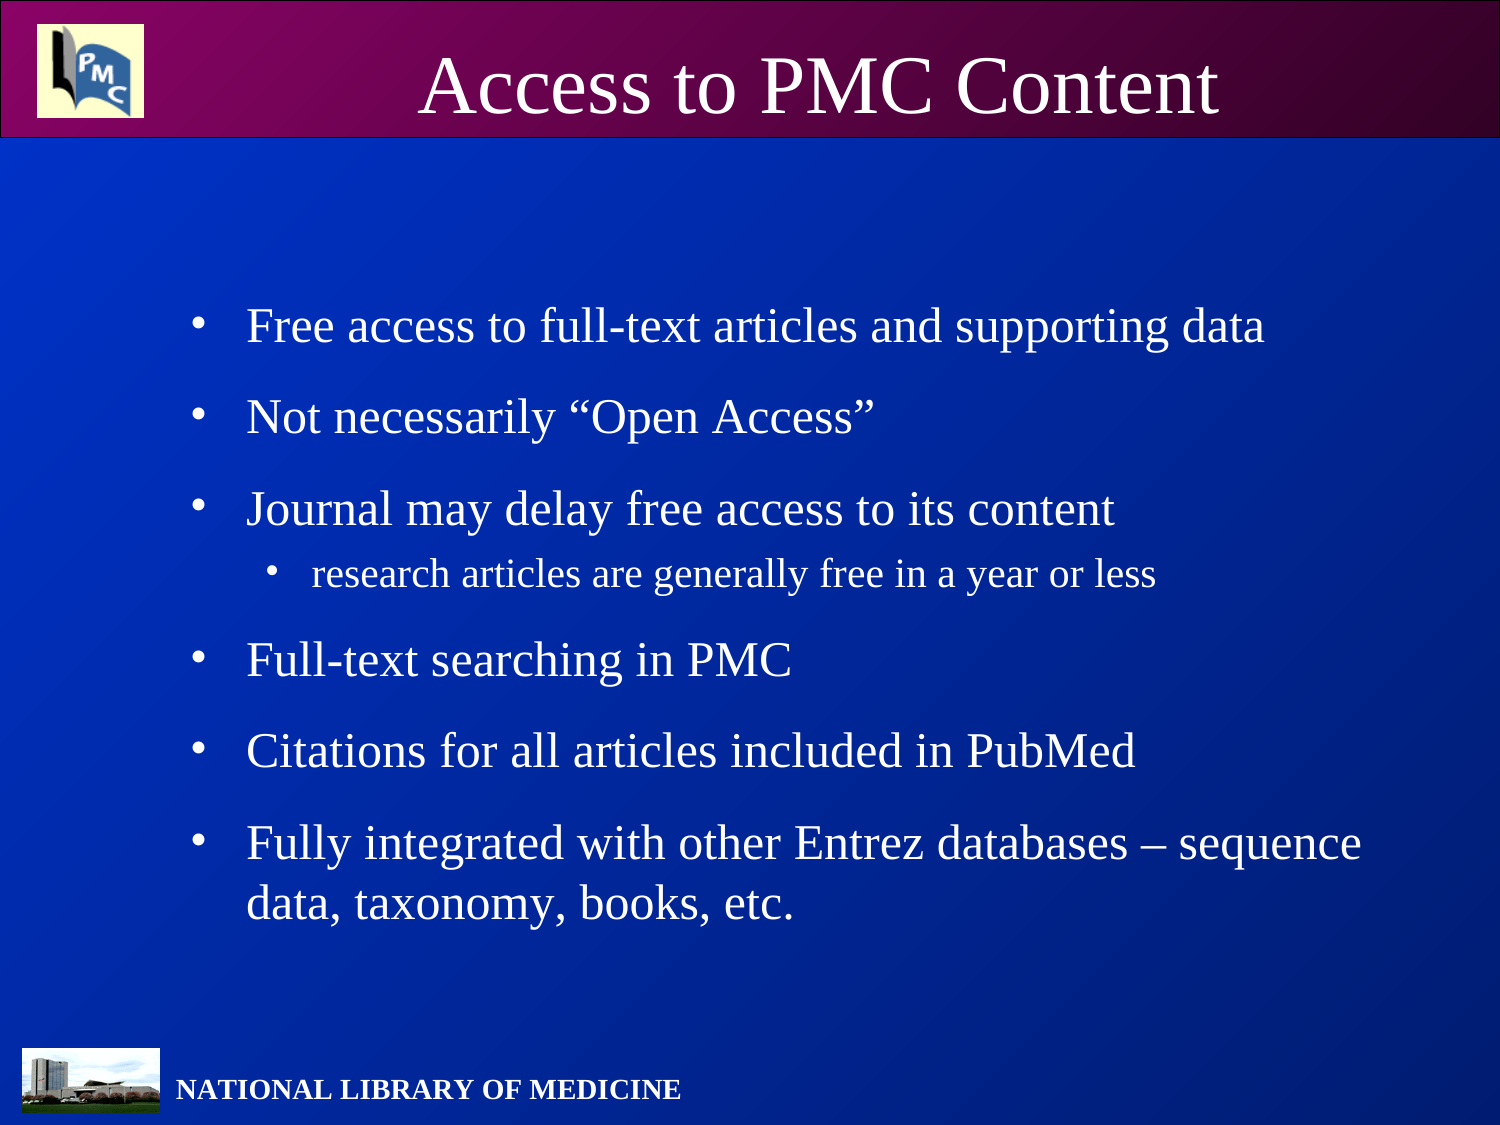

# Access to PMC Content
Free access to full-text articles and supporting data
Not necessarily “Open Access”
Journal may delay free access to its content
research articles are generally free in a year or less
Full-text searching in PMC
Citations for all articles included in PubMed
Fully integrated with other Entrez databases – sequence data, taxonomy, books, etc.